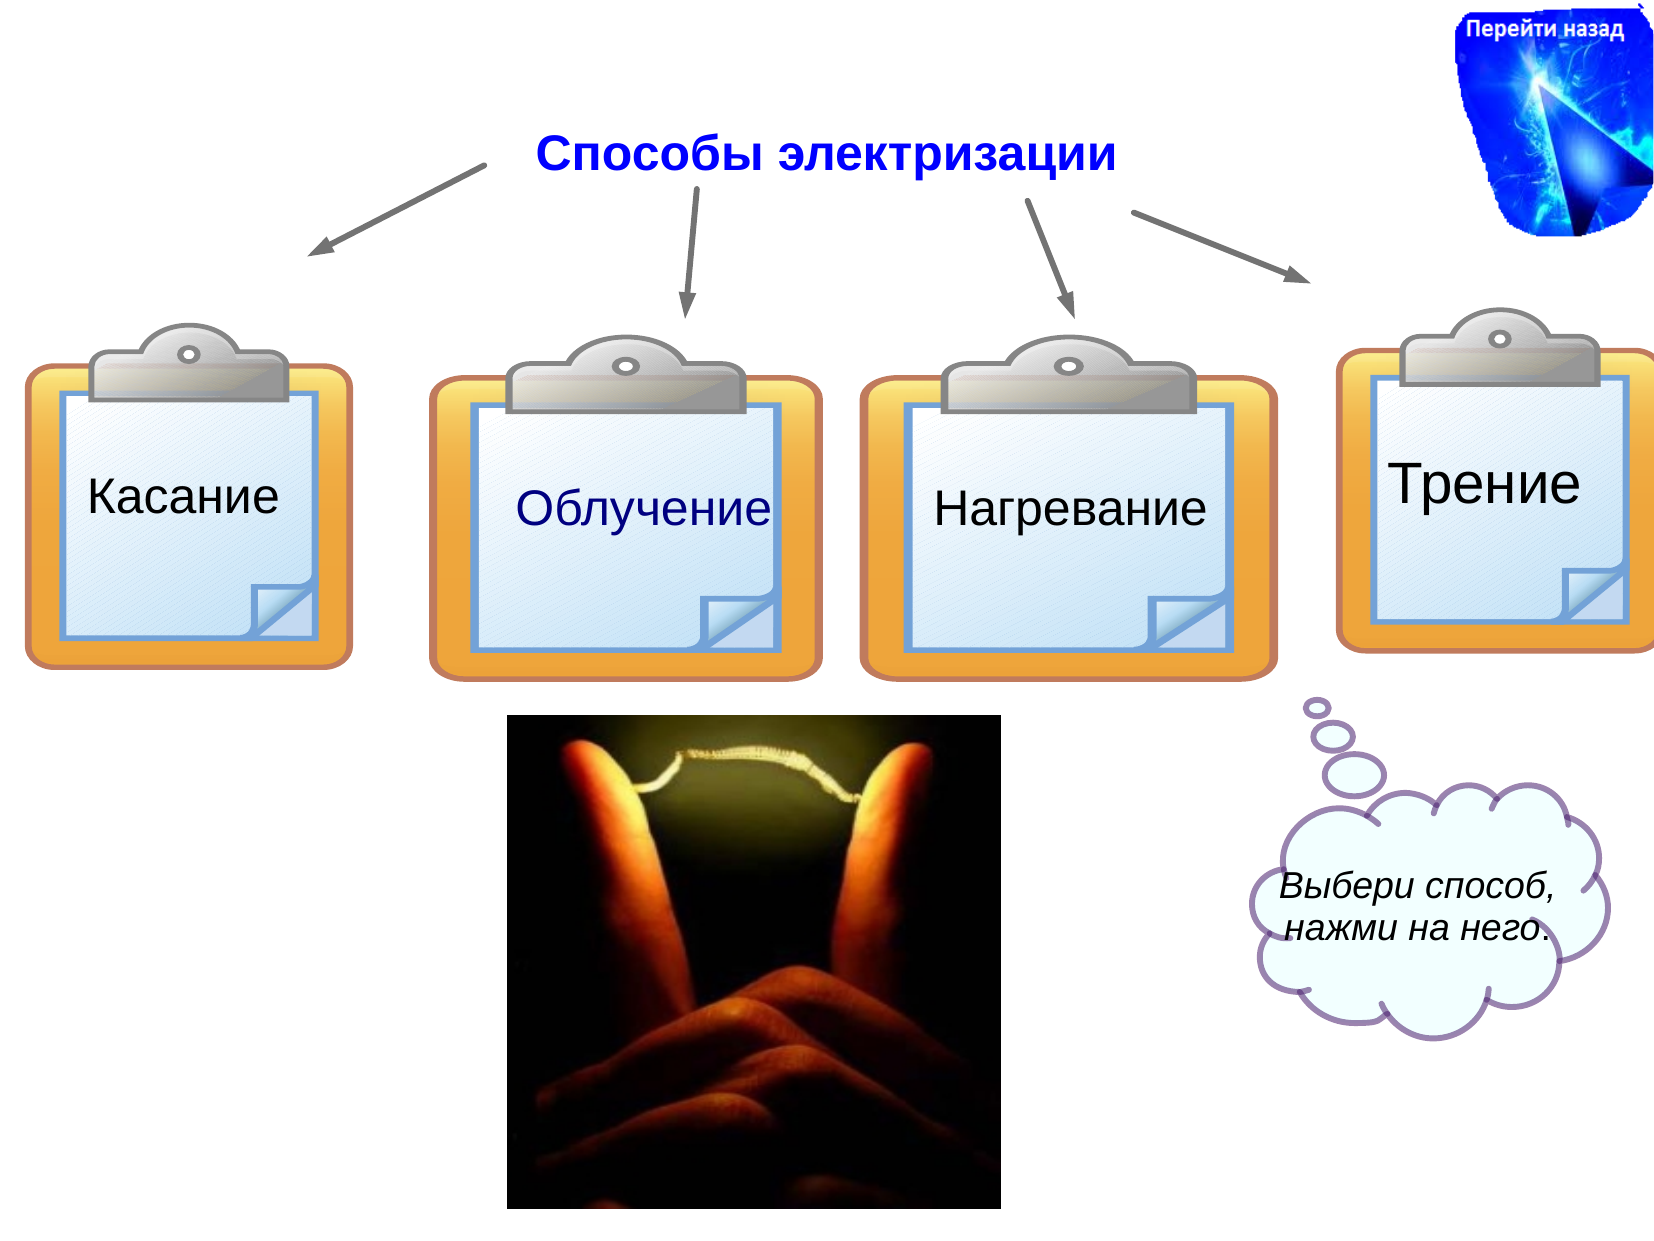

# Способы электризации
 Трение
 Касание
Облучение
 Нагревание
Выбери способ,
нажми на него.